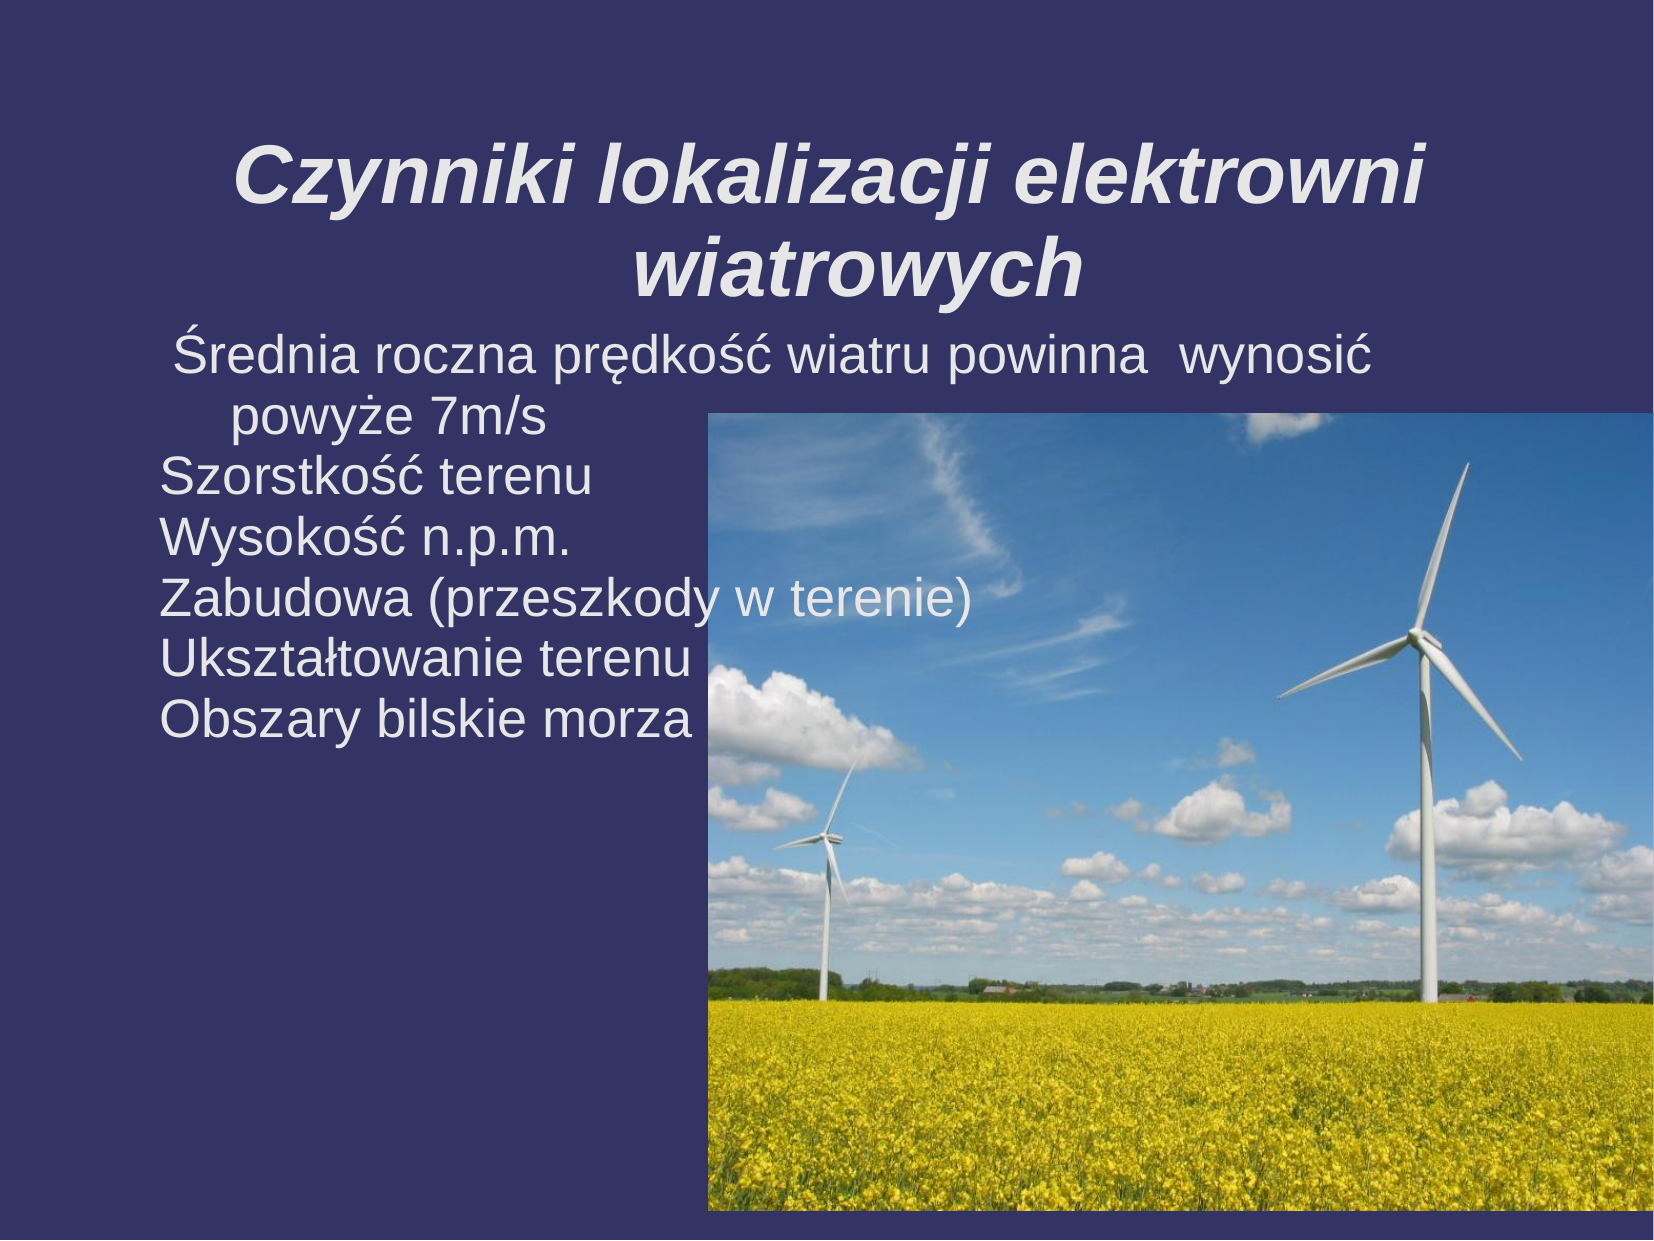

# Czynniki lokalizacji elektrowni wiatrowych
 Średnia roczna prędkość wiatru powinna wynosić powyże 7m/s
Szorstkość terenu
Wysokość n.p.m.
Zabudowa (przeszkody w terenie)
Ukształtowanie terenu
Obszary bilskie morza